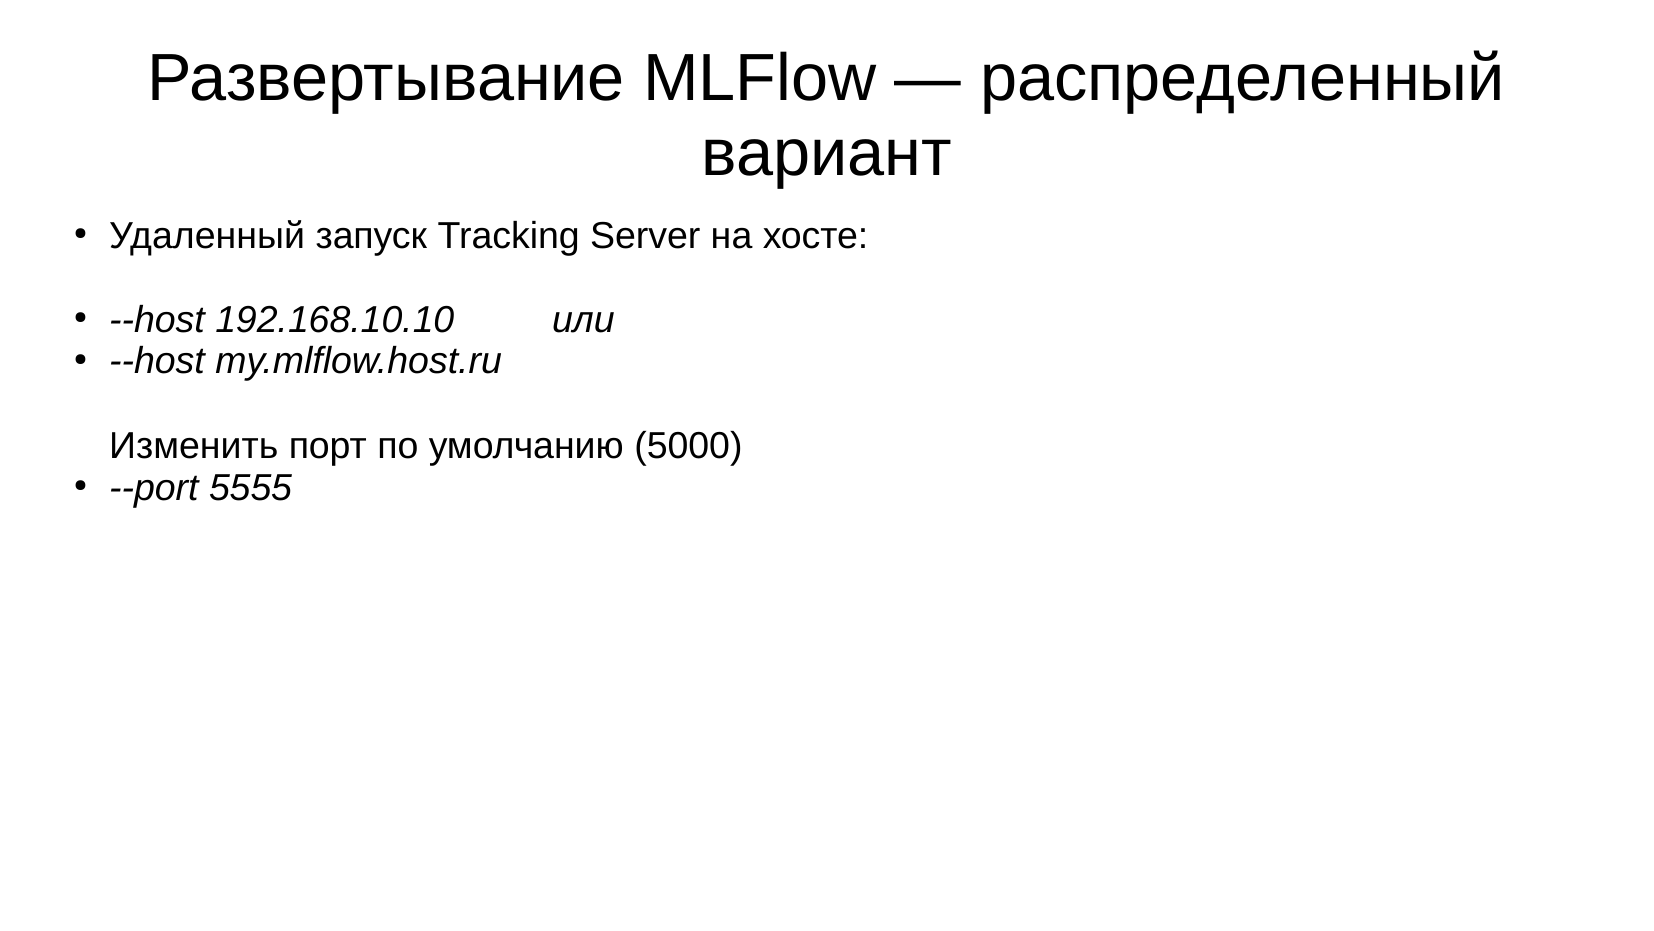

# Развертывание MLFlow — распределенный вариант
Удаленный запуск Tracking Server на хосте:
--host 192.168.10.10 		или
--host my.mlflow.host.ru
Изменить порт по умолчанию (5000)
--port 5555